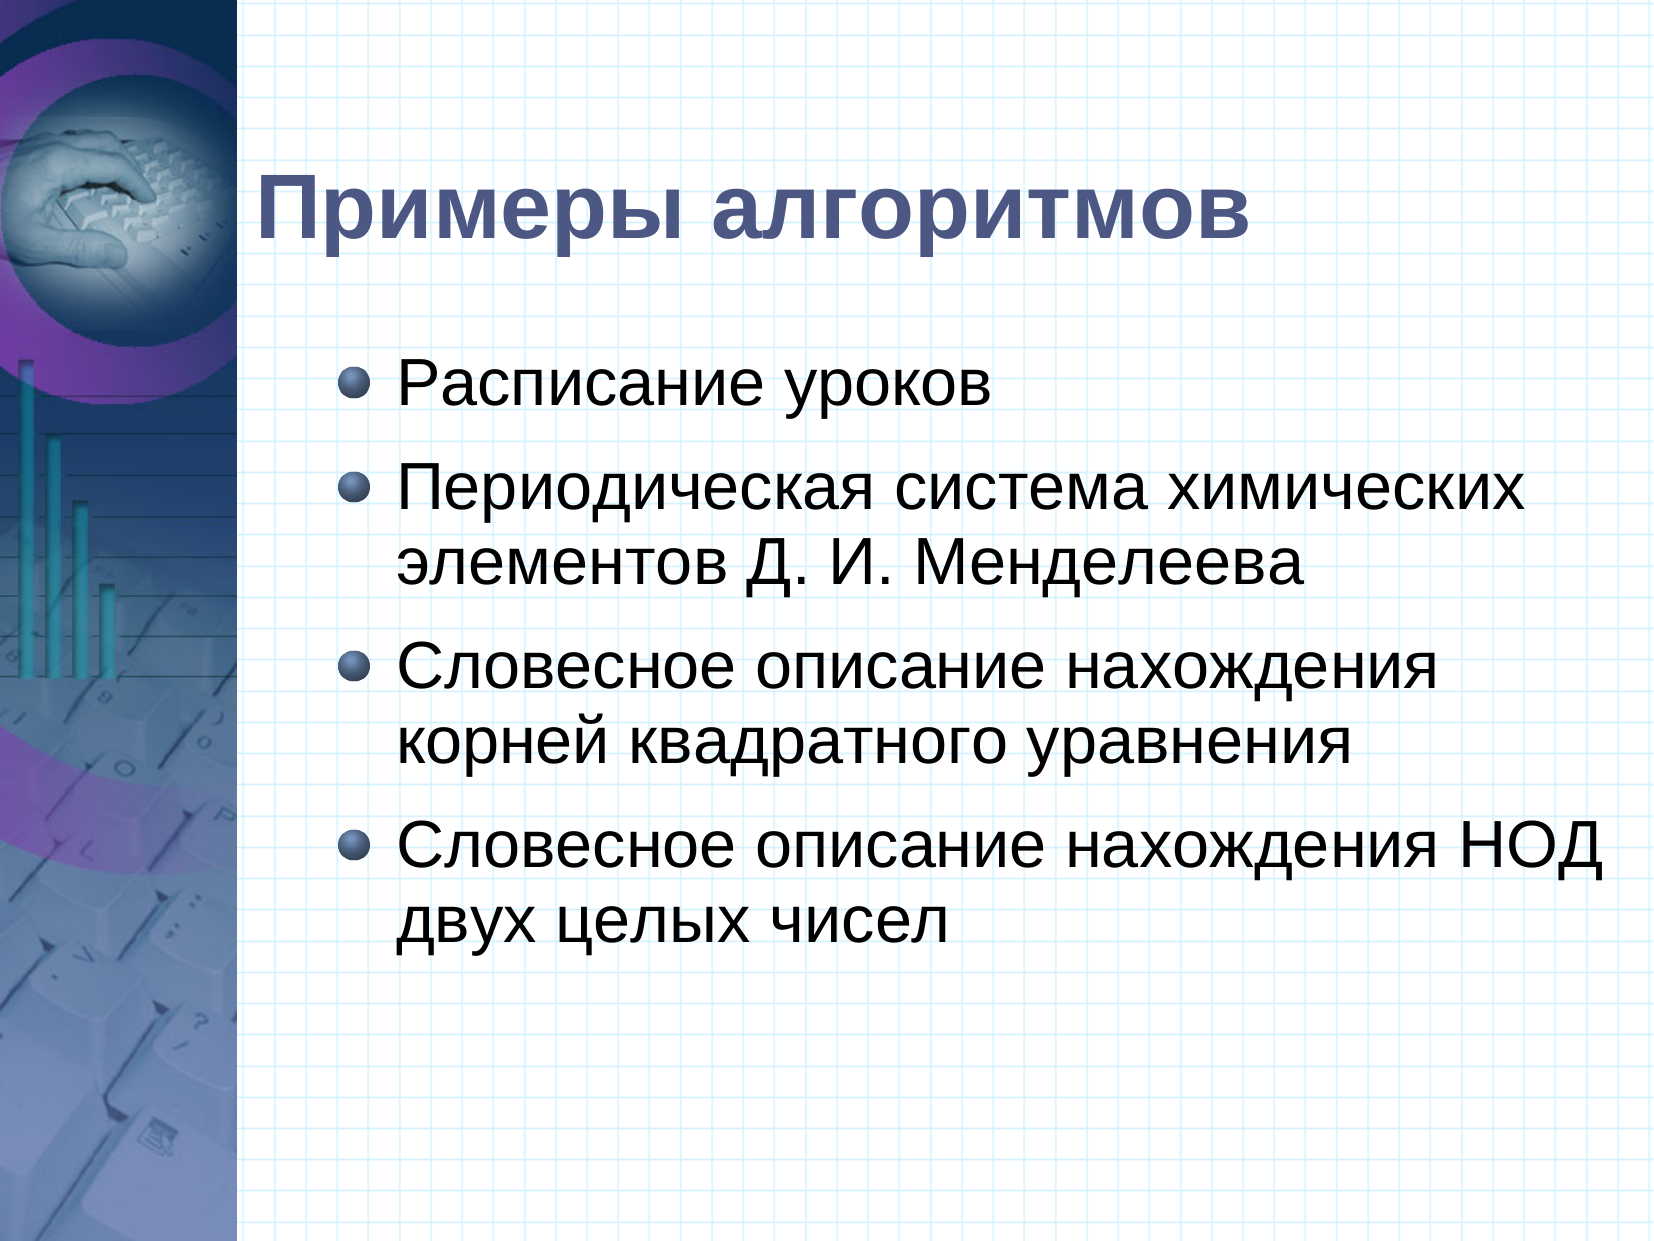

# Примеры алгоритмов
Расписание уроков
Периодическая система химических элементов Д. И. Менделеева
Словесное описание нахождения корней квадратного уравнения
Словесное описание нахождения НОД двух целых чисел